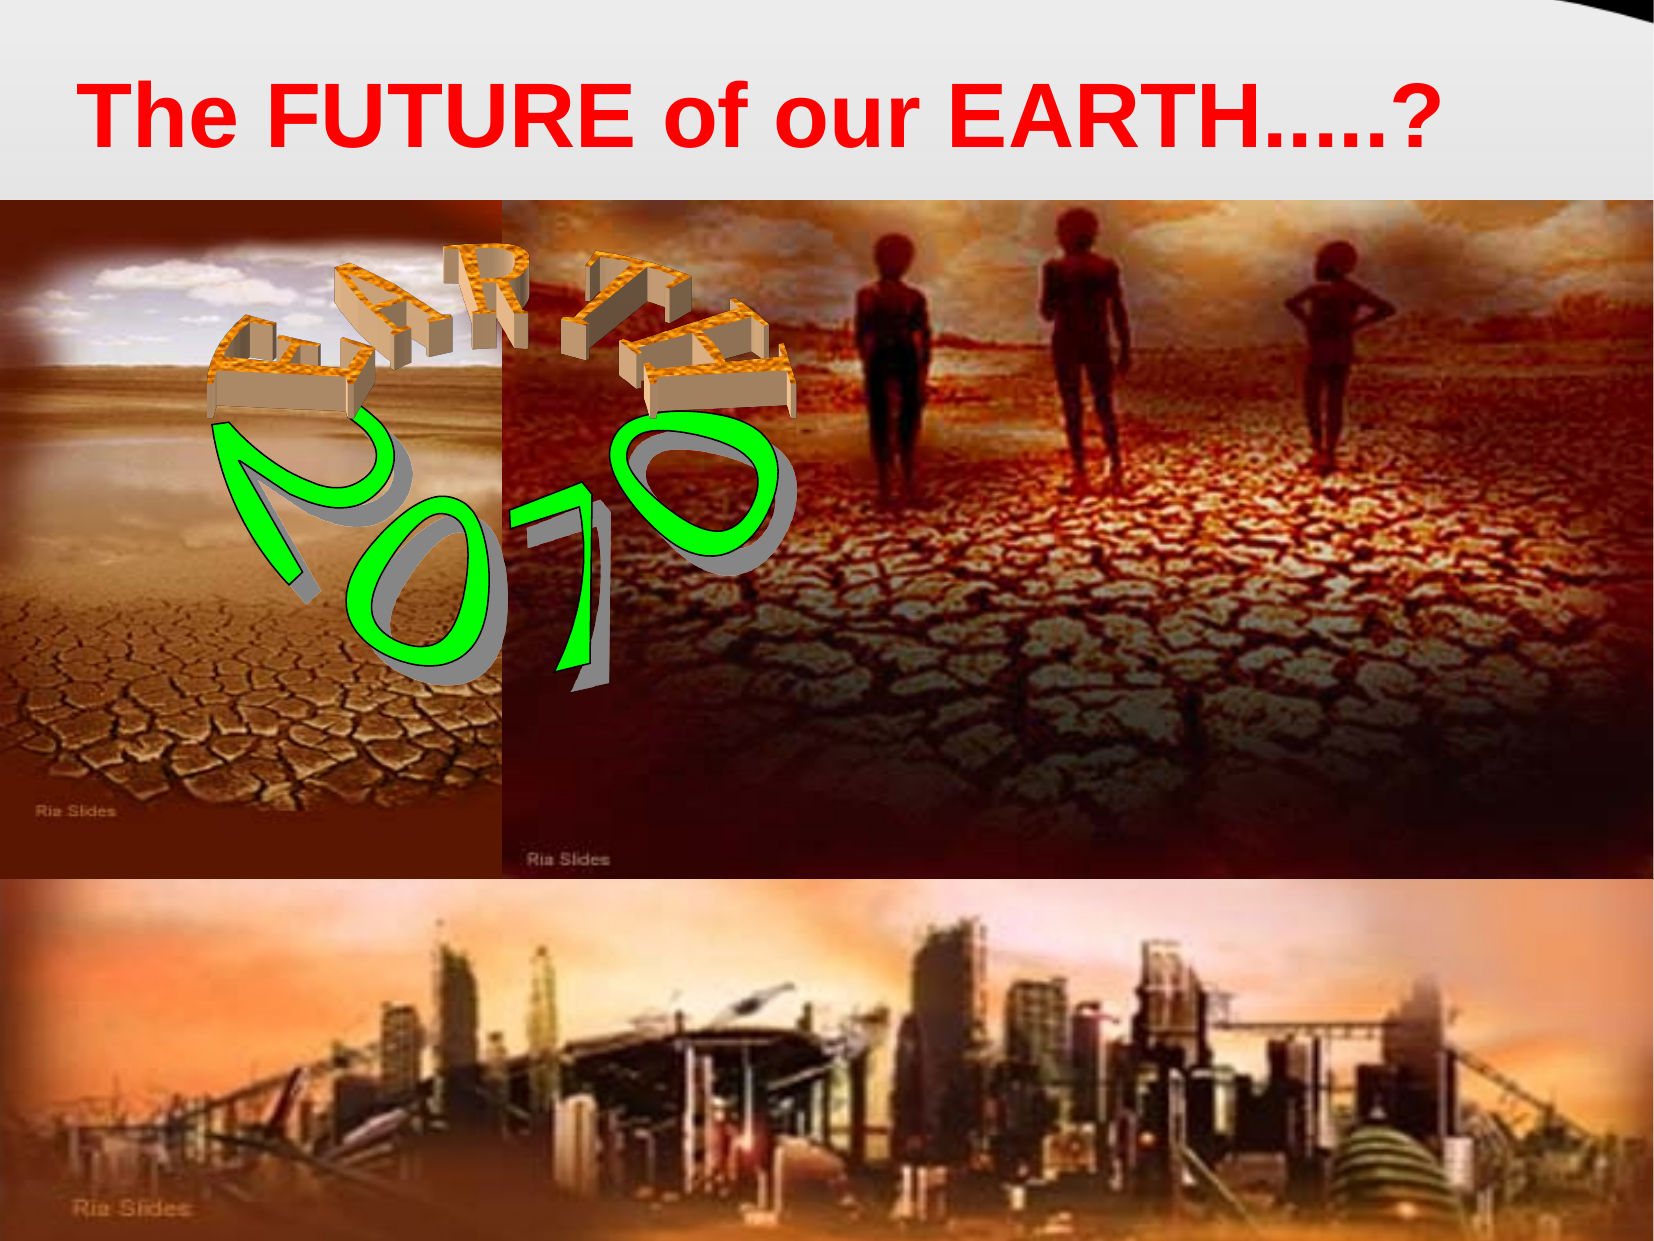

# The FUTURE of our EARTH.....?
2070
E A R T H